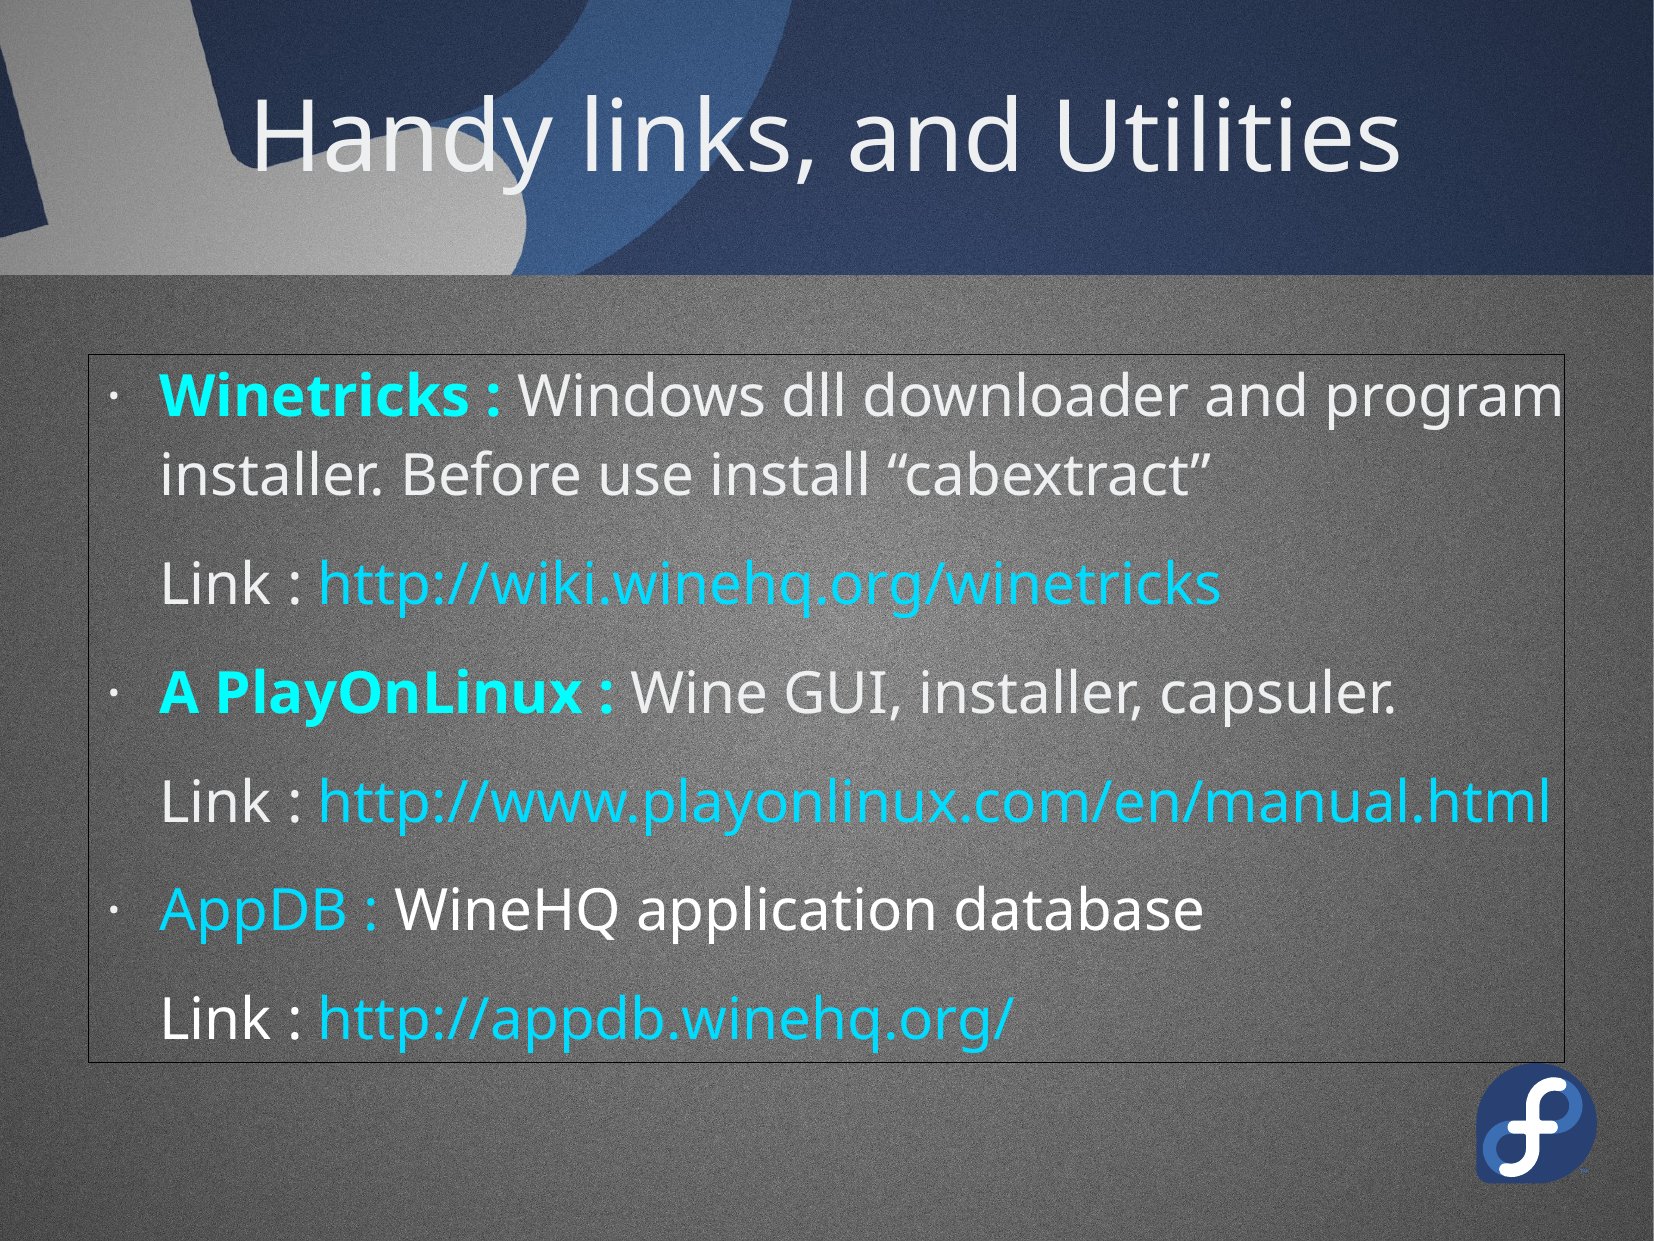

# Handy links, and Utilities
Winetricks : Windows dll downloader and program installer. Before use install “cabextract”
Link : http://wiki.winehq.org/winetricks
A PlayOnLinux : Wine GUI, installer, capsuler.
Link : http://www.playonlinux.com/en/manual.html
AppDB : WineHQ application database
Link : http://appdb.winehq.org/